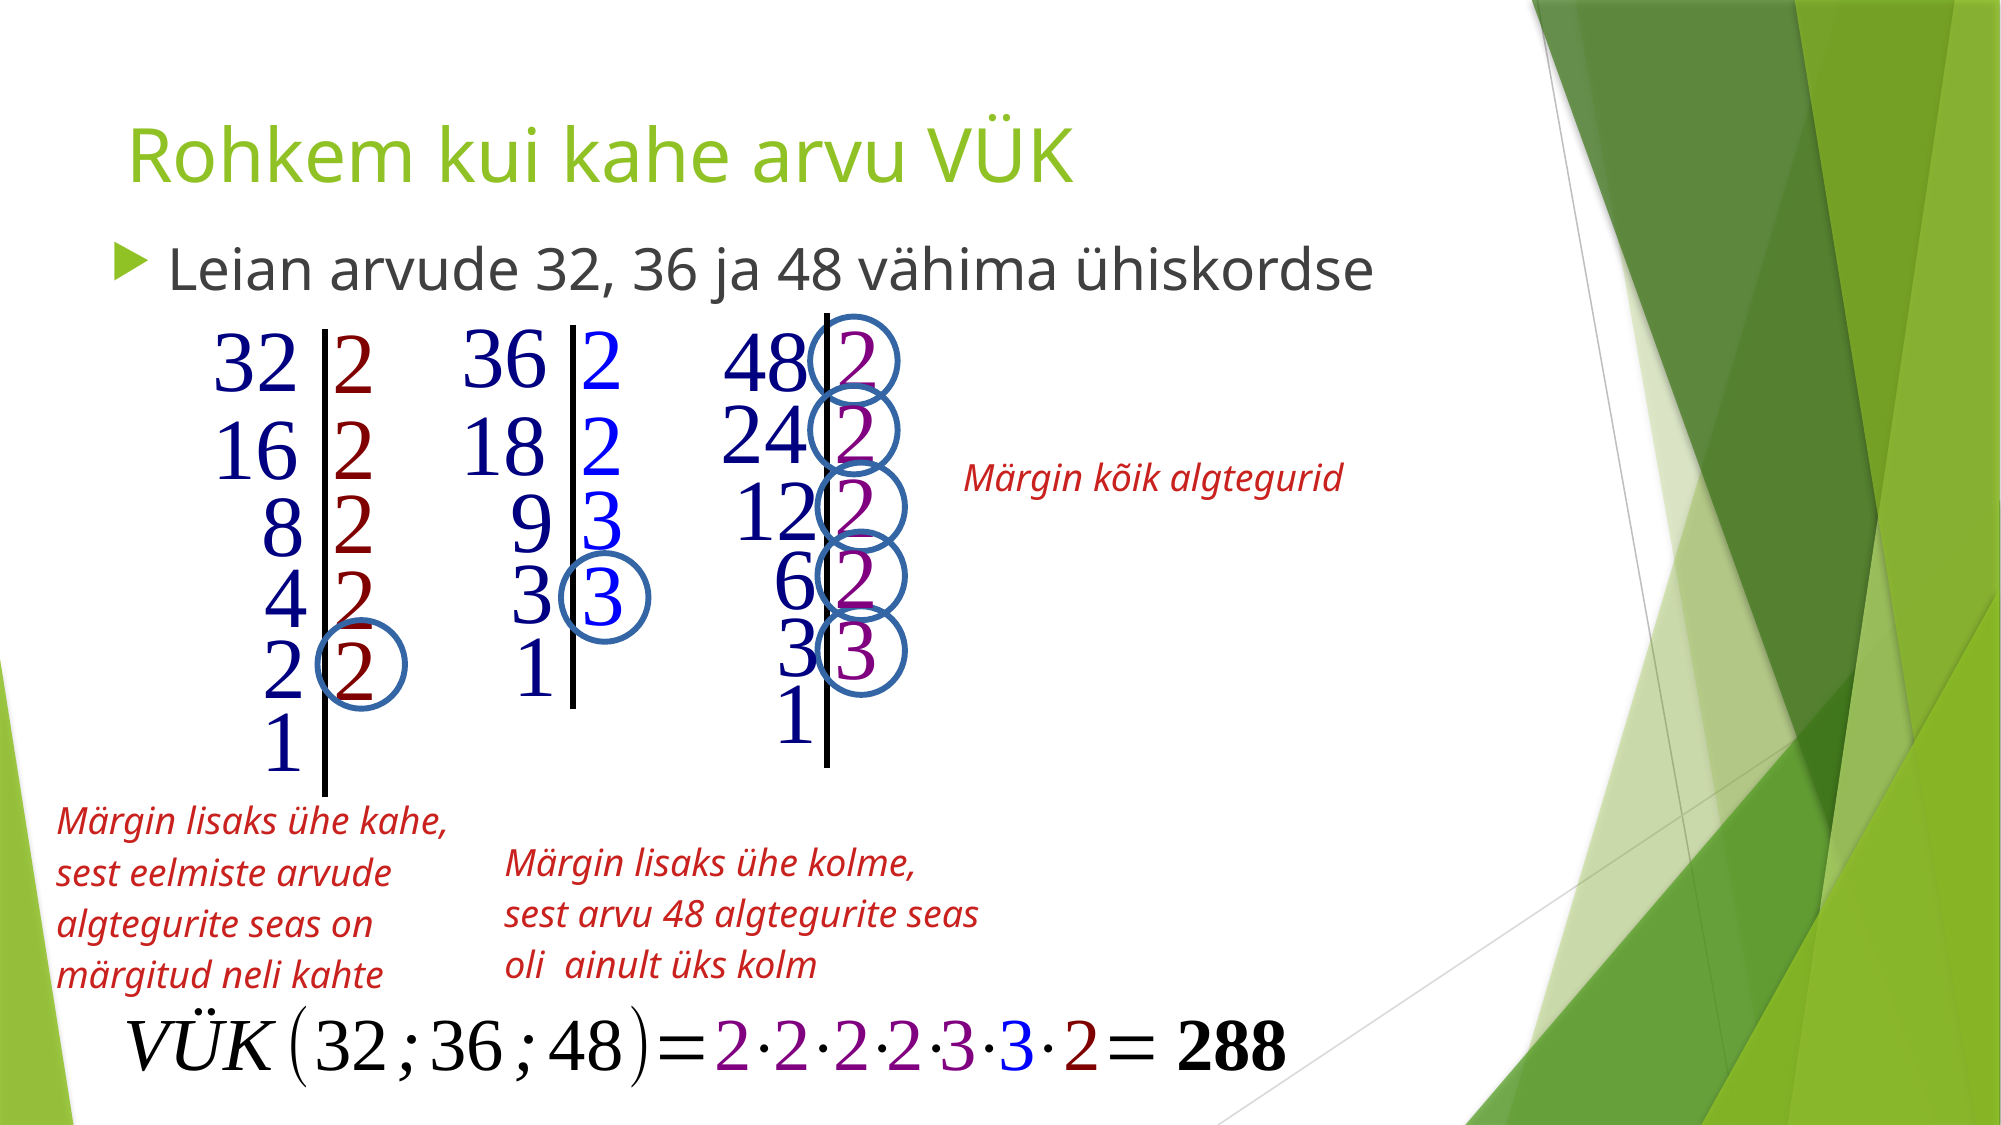

# Rohkem kui kahe arvu VÜK
Leian arvude 32, 36 ja 48 vähima ühiskordse
Märgin kõik algtegurid
Märgin lisaks ühe kahe,
sest eelmiste arvude
algtegurite seas on
märgitud neli kahte
Märgin lisaks ühe kolme,
sest arvu 48 algtegurite seas
oli ainult üks kolm